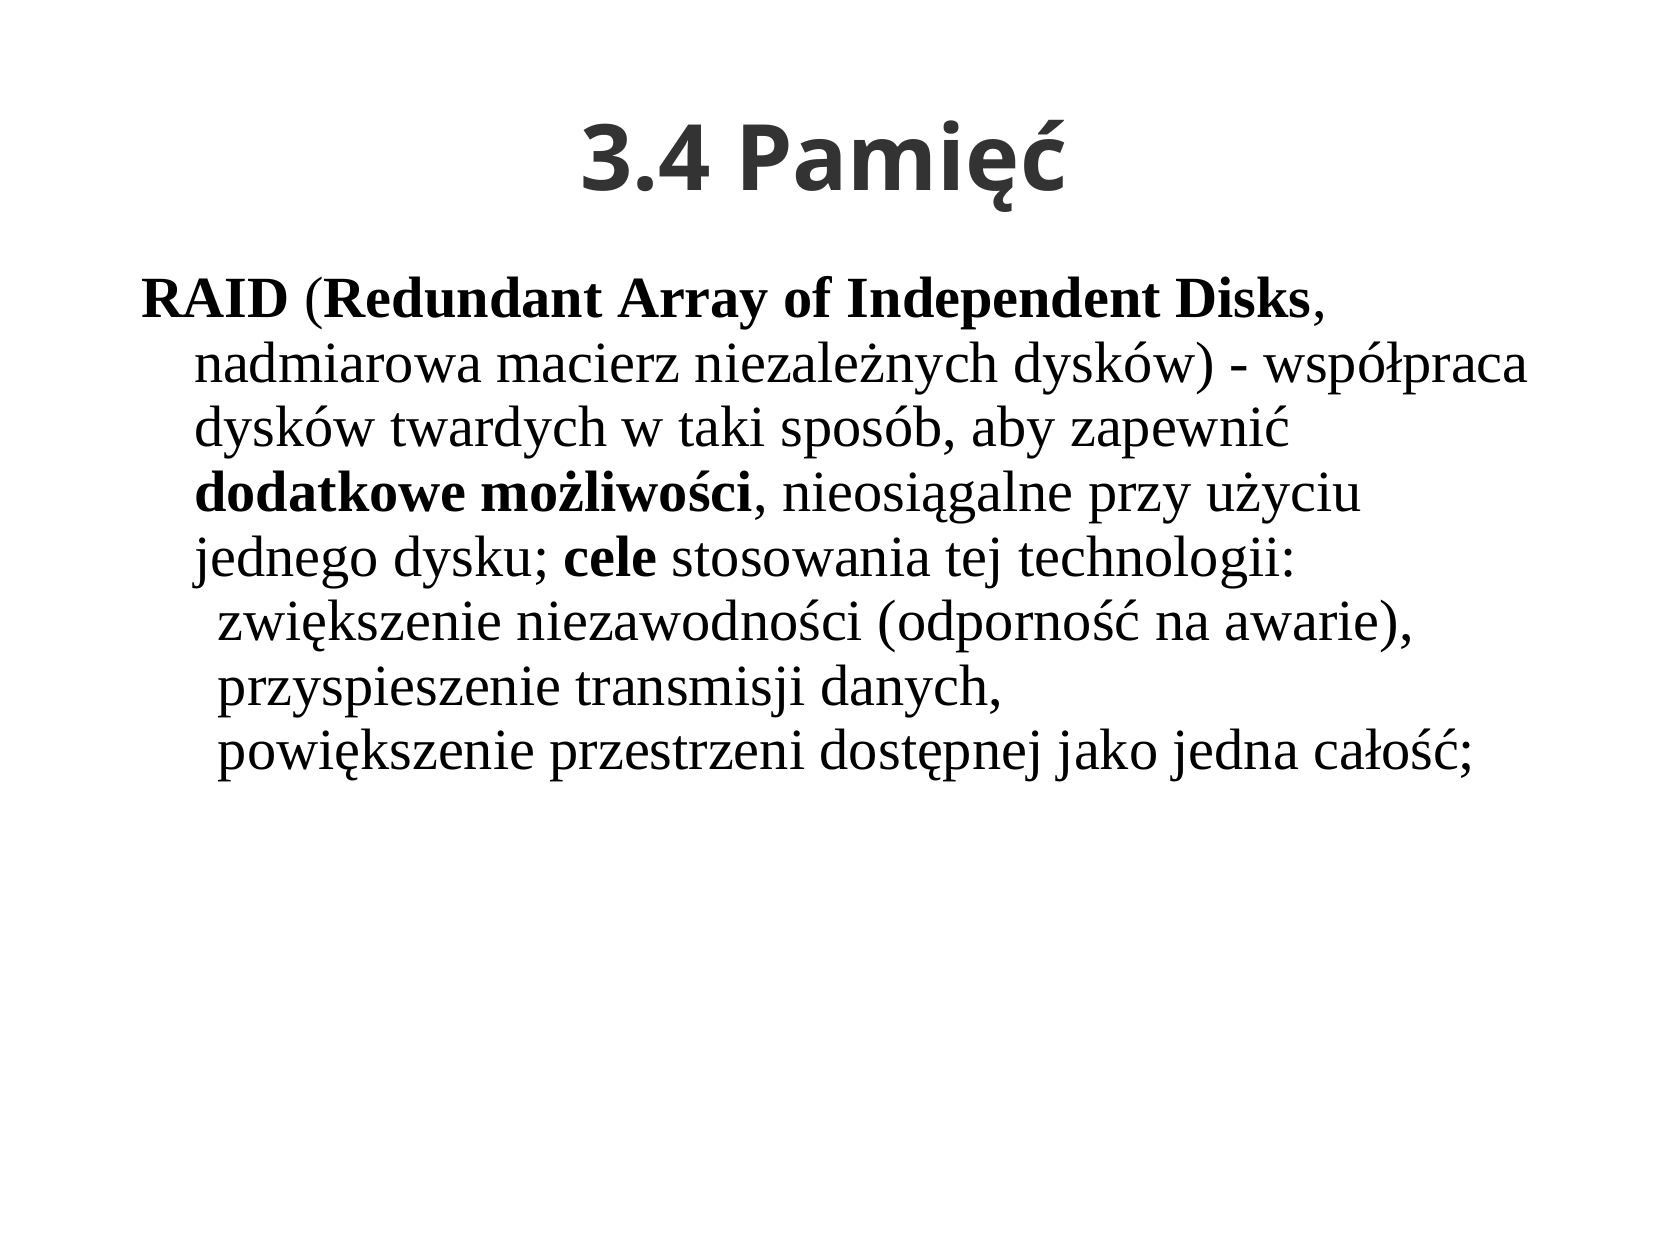

# 3.4 Pamięć
RAID (Redundant Array of Independent Disks, nadmiarowa macierz niezależnych dysków) - współpraca dysków twardych w taki sposób, aby zapewnić dodatkowe możliwości, nieosiągalne przy użyciu jednego dysku; cele stosowania tej technologii:
zwiększenie niezawodności (odporność na awarie),
przyspieszenie transmisji danych,
powiększenie przestrzeni dostępnej jako jedna całość;